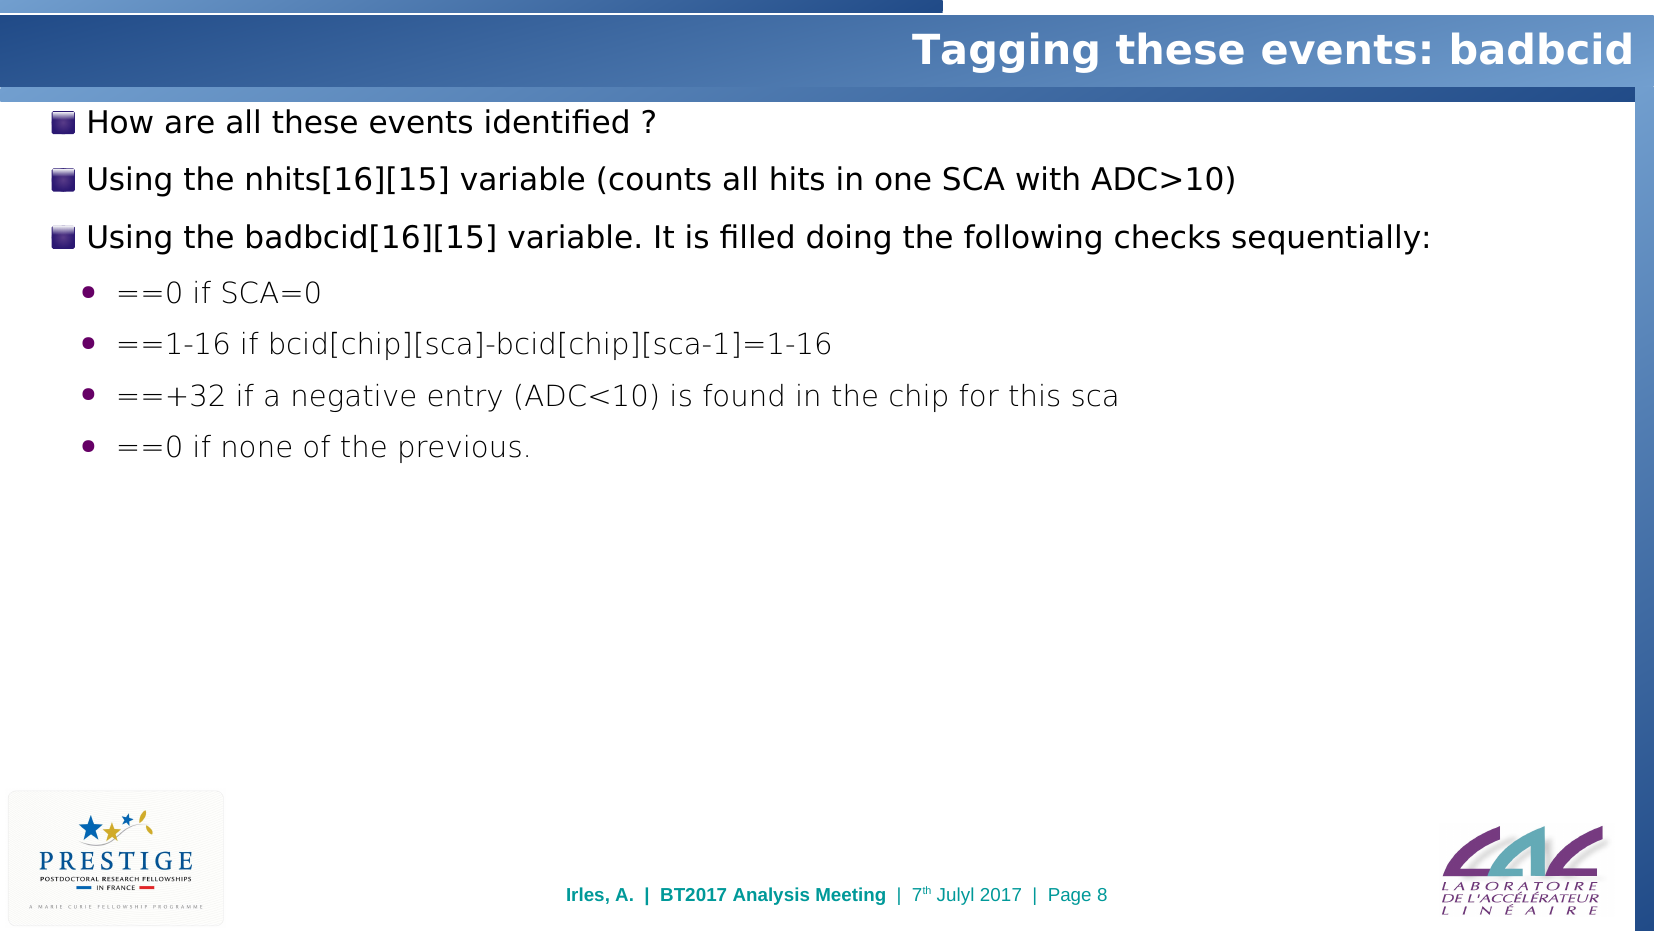

# Tagging these events: badbcid
How are all these events identified ?
Using the nhits[16][15] variable (counts all hits in one SCA with ADC>10)
Using the badbcid[16][15] variable. It is filled doing the following checks sequentially:
==0 if SCA=0
==1-16 if bcid[chip][sca]-bcid[chip][sca-1]=1-16
==+32 if a negative entry (ADC<10) is found in the chip for this sca
==0 if none of the previous.